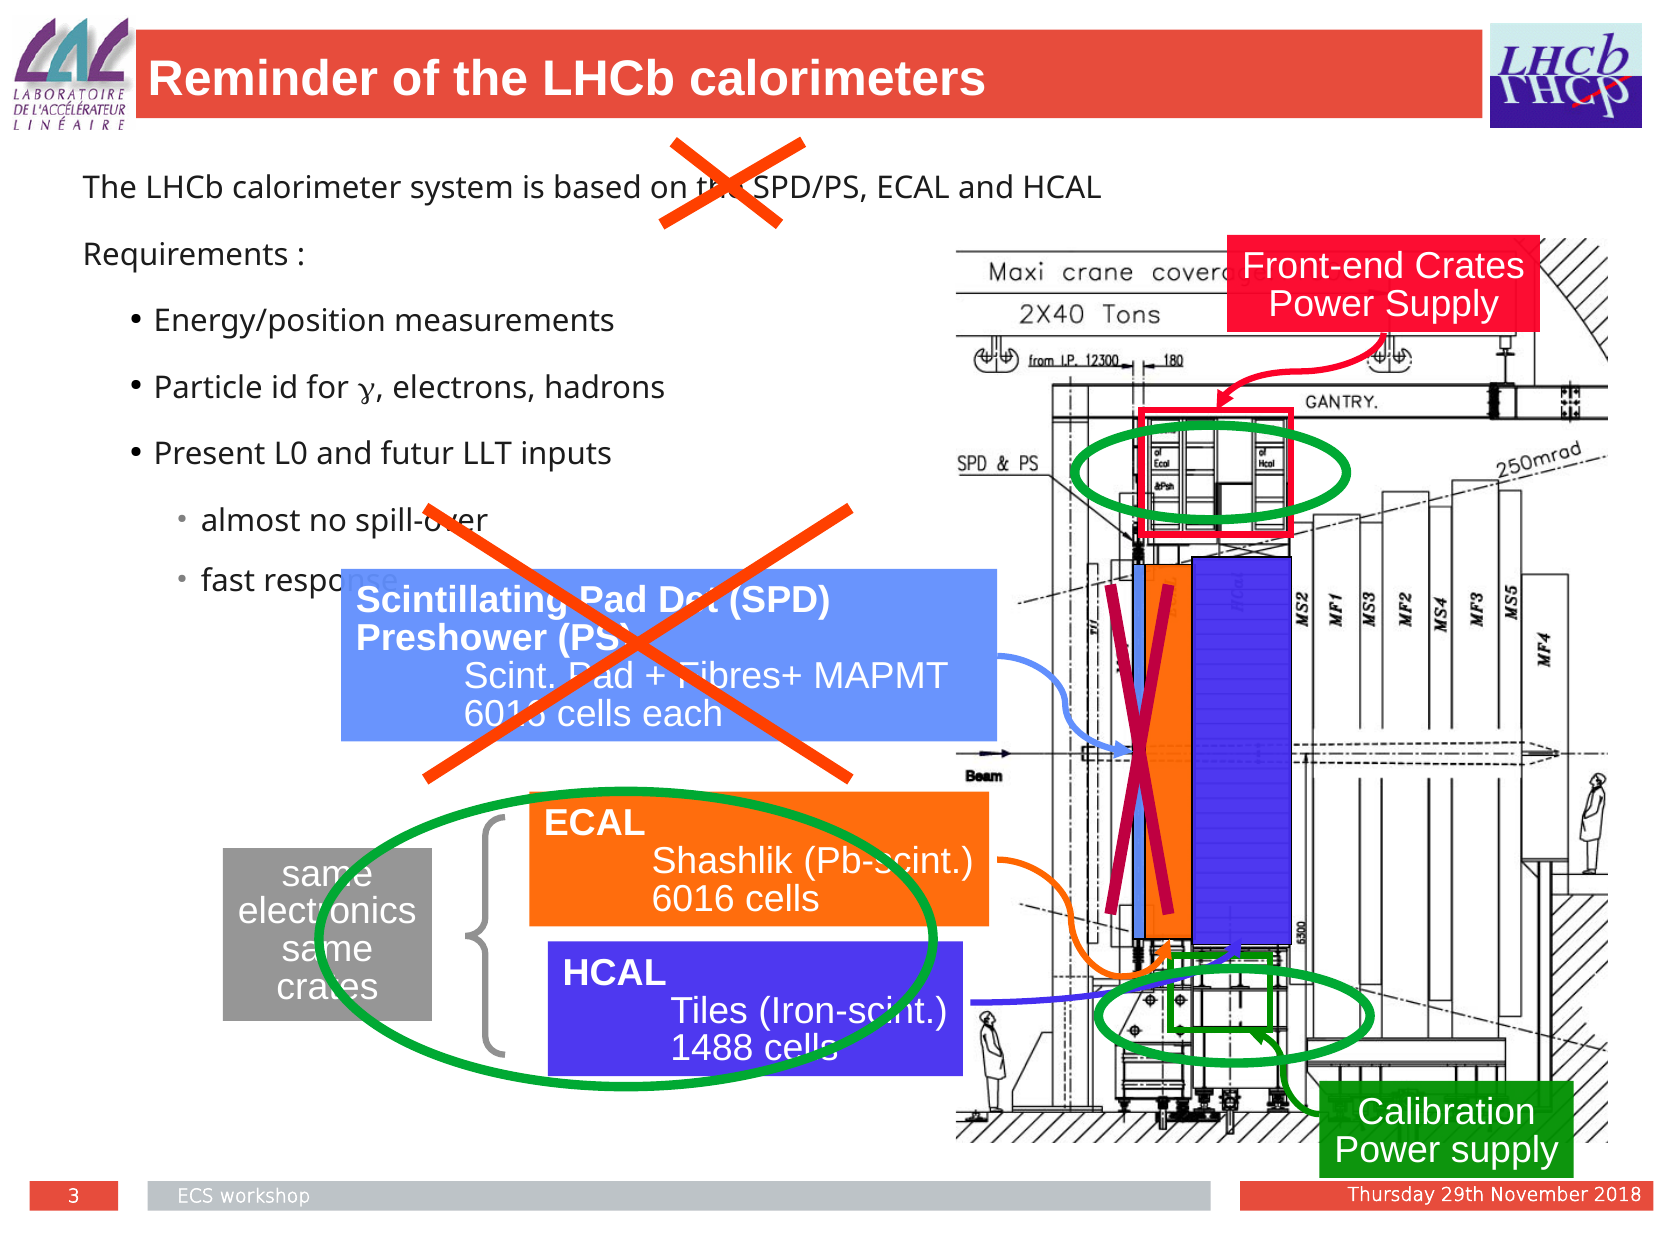

# Reminder of the LHCb calorimeters
The LHCb calorimeter system is based on the SPD/PS, ECAL and HCAL
Requirements :
Energy/position measurements
Particle id for g, electrons, hadrons
Present L0 and futur LLT inputs
almost no spill-over
fast response
Front-end Crates
Power Supply
HCAL
	Tiles (Iron-scint.)
	1488 cells
Scintillating Pad Det (SPD)
Preshower (PS)
	Scint. Pad + Fibres+ MAPMT
	6016 cells each
ECAL
	Shashlik (Pb-scint.)
	6016 cells
same electronics
same crates
Calibration
Power supply
3
ECS workshop
Thursday 29th November 2018